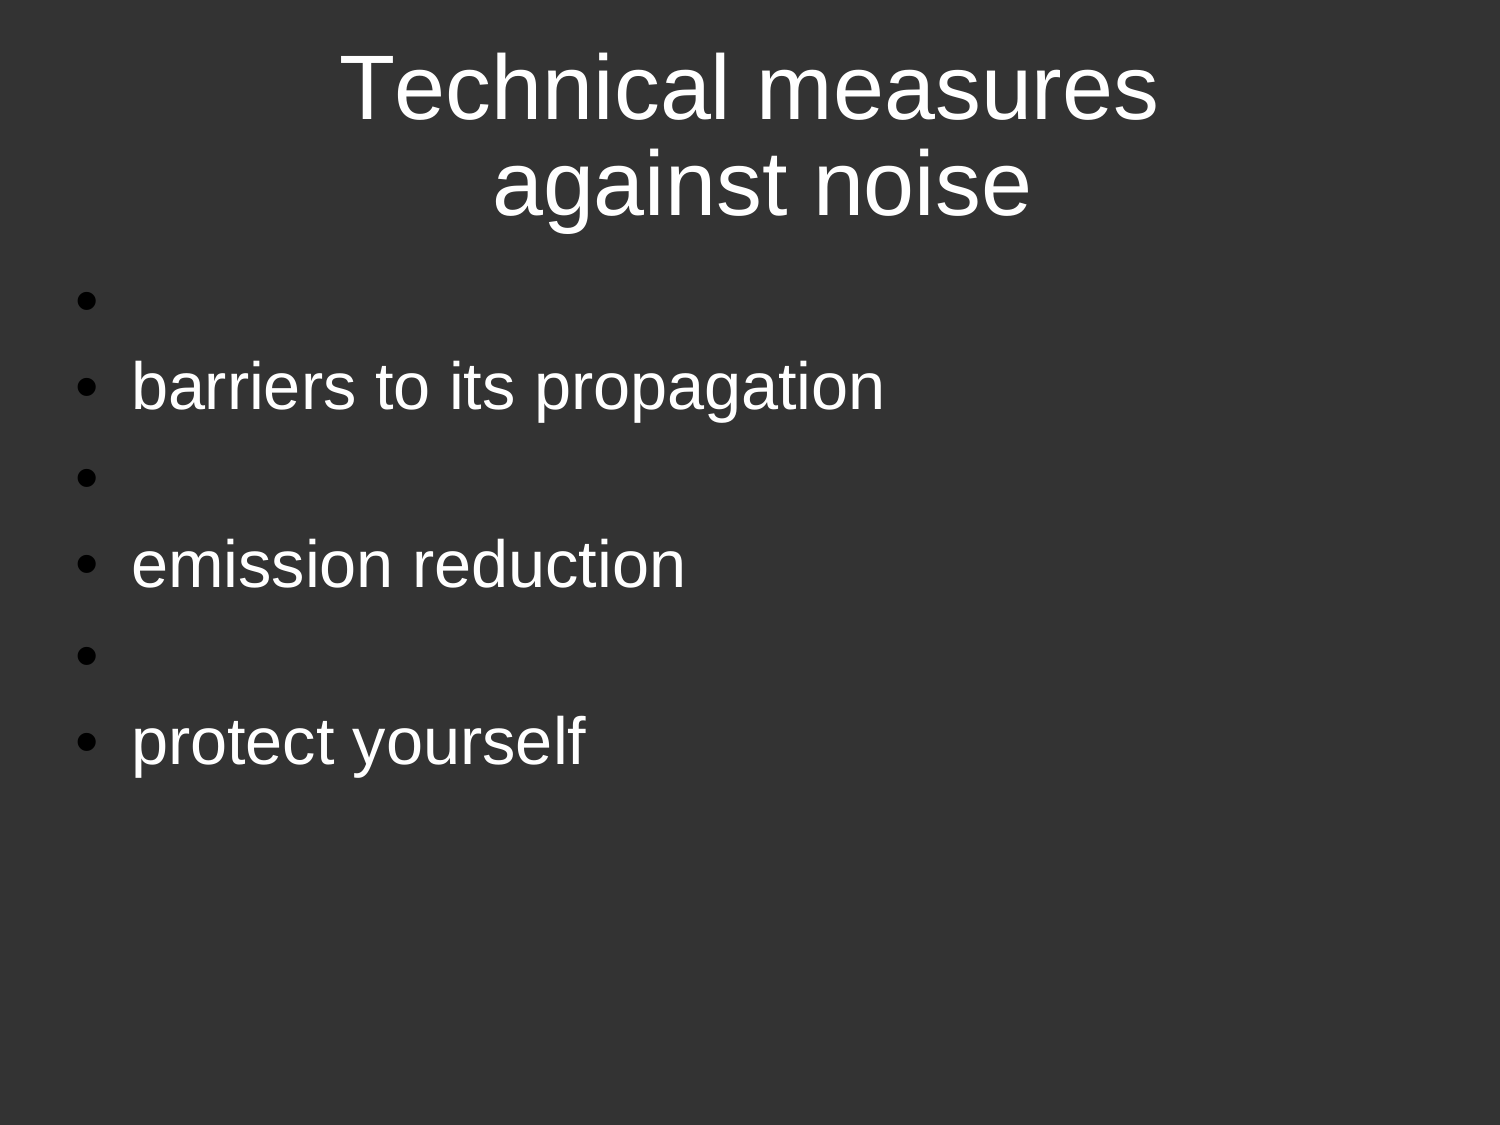

# Technical measures against noise
barriers to its propagation
emission reduction
protect yourself